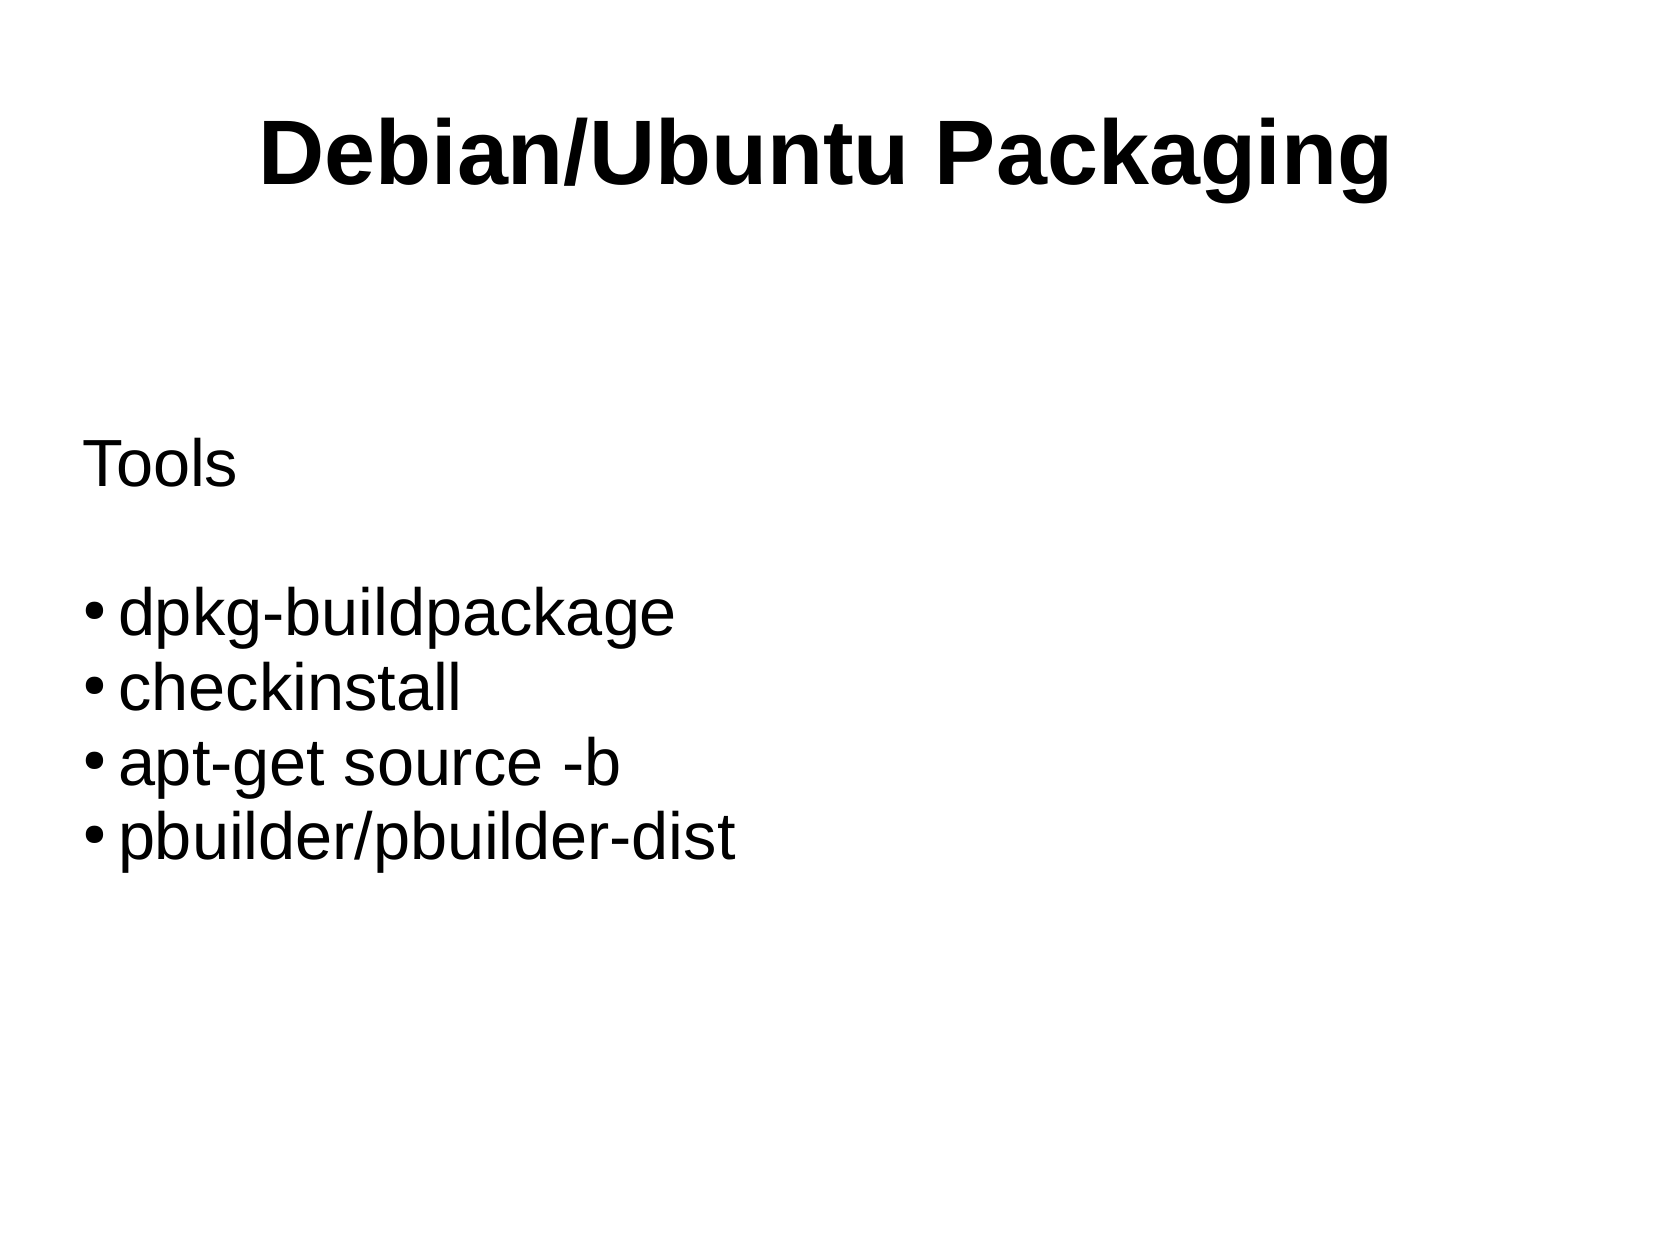

# Debian/Ubuntu Packaging
Tools
dpkg-buildpackage
checkinstall
apt-get source -b
pbuilder/pbuilder-dist